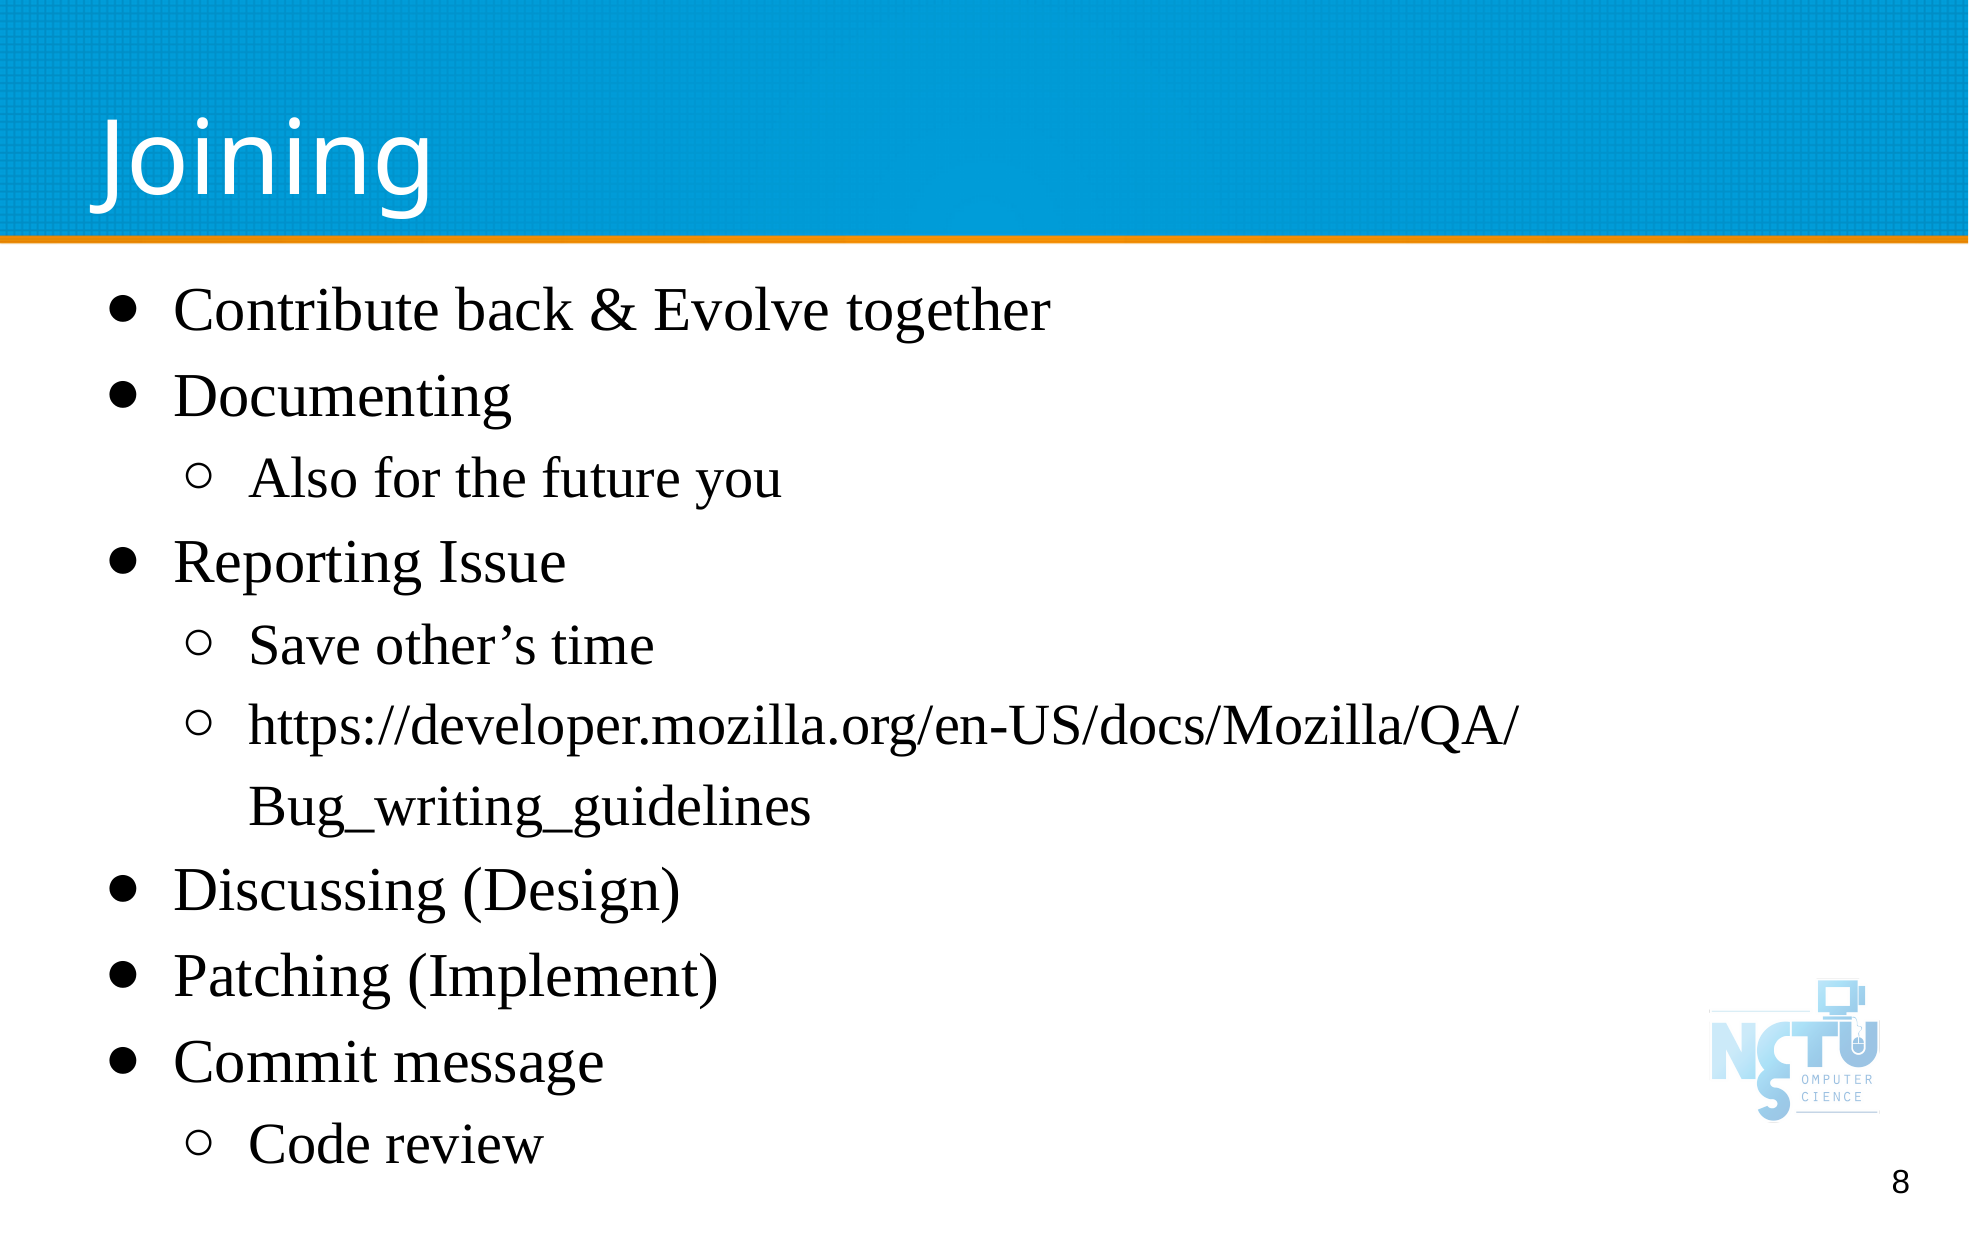

# Joining
Contribute back & Evolve together
Documenting
Also for the future you
Reporting Issue
Save other’s time
https://developer.mozilla.org/en-US/docs/Mozilla/QA/Bug_writing_guidelines
Discussing (Design)
Patching (Implement)
Commit message
Code review